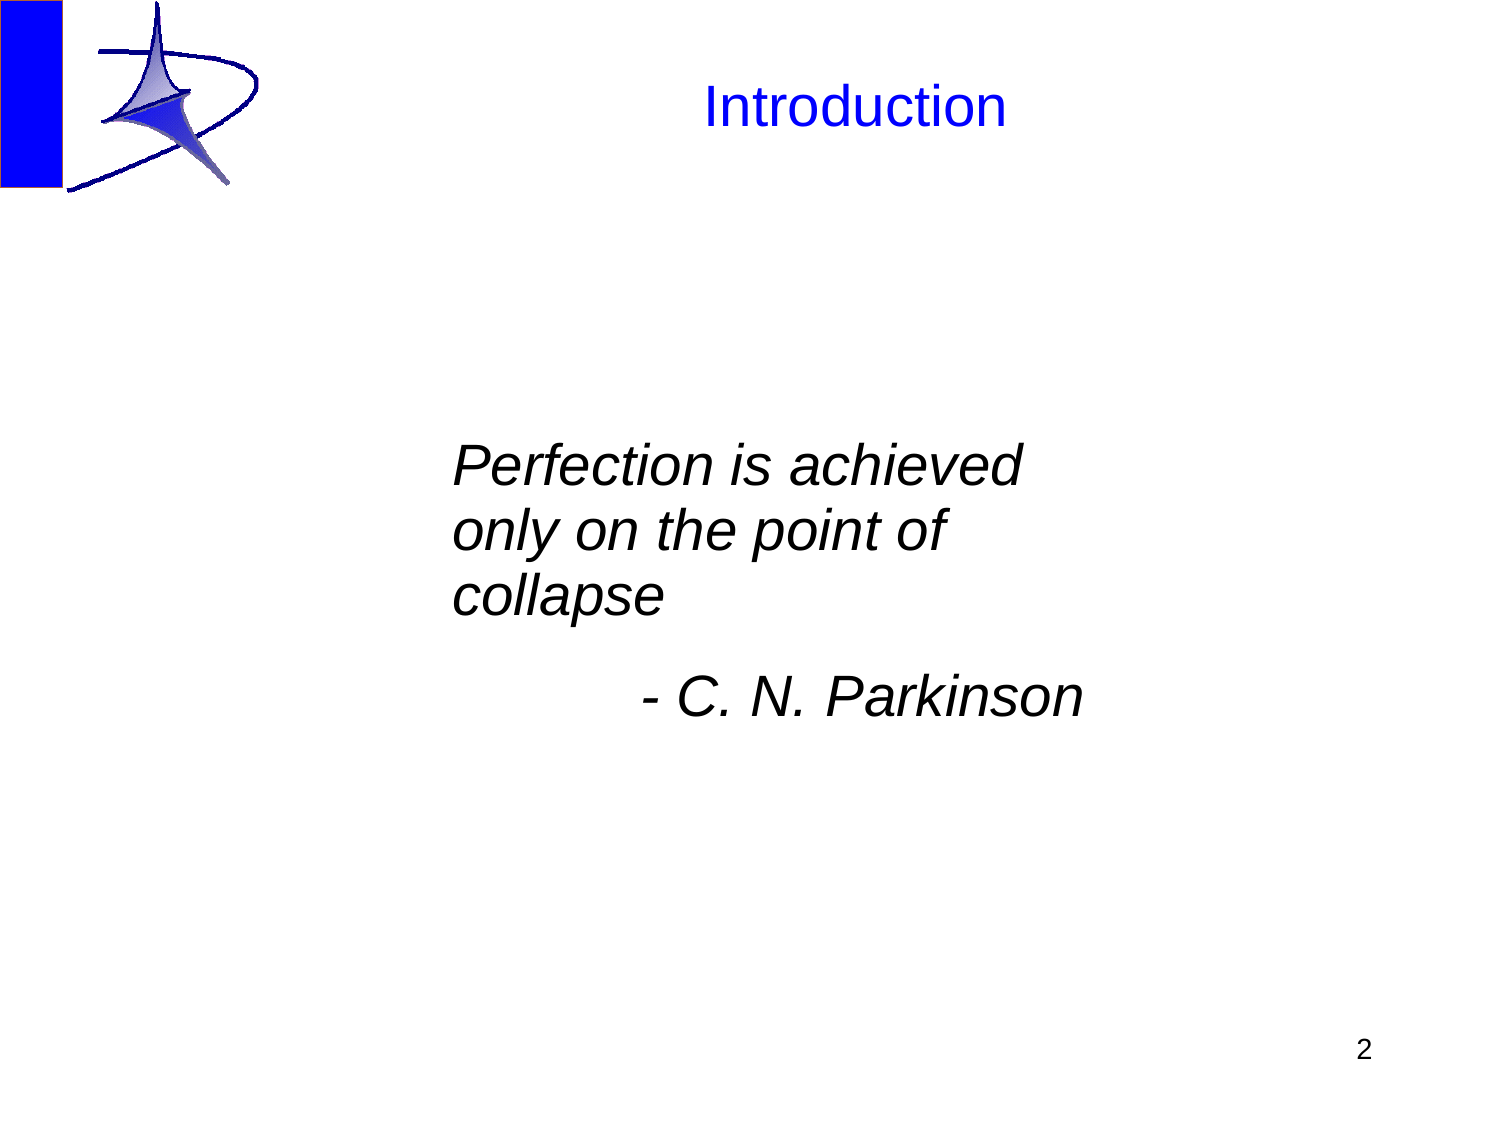

# Introduction
Perfection is achieved only on the point of collapse
- C. N. Parkinson
2